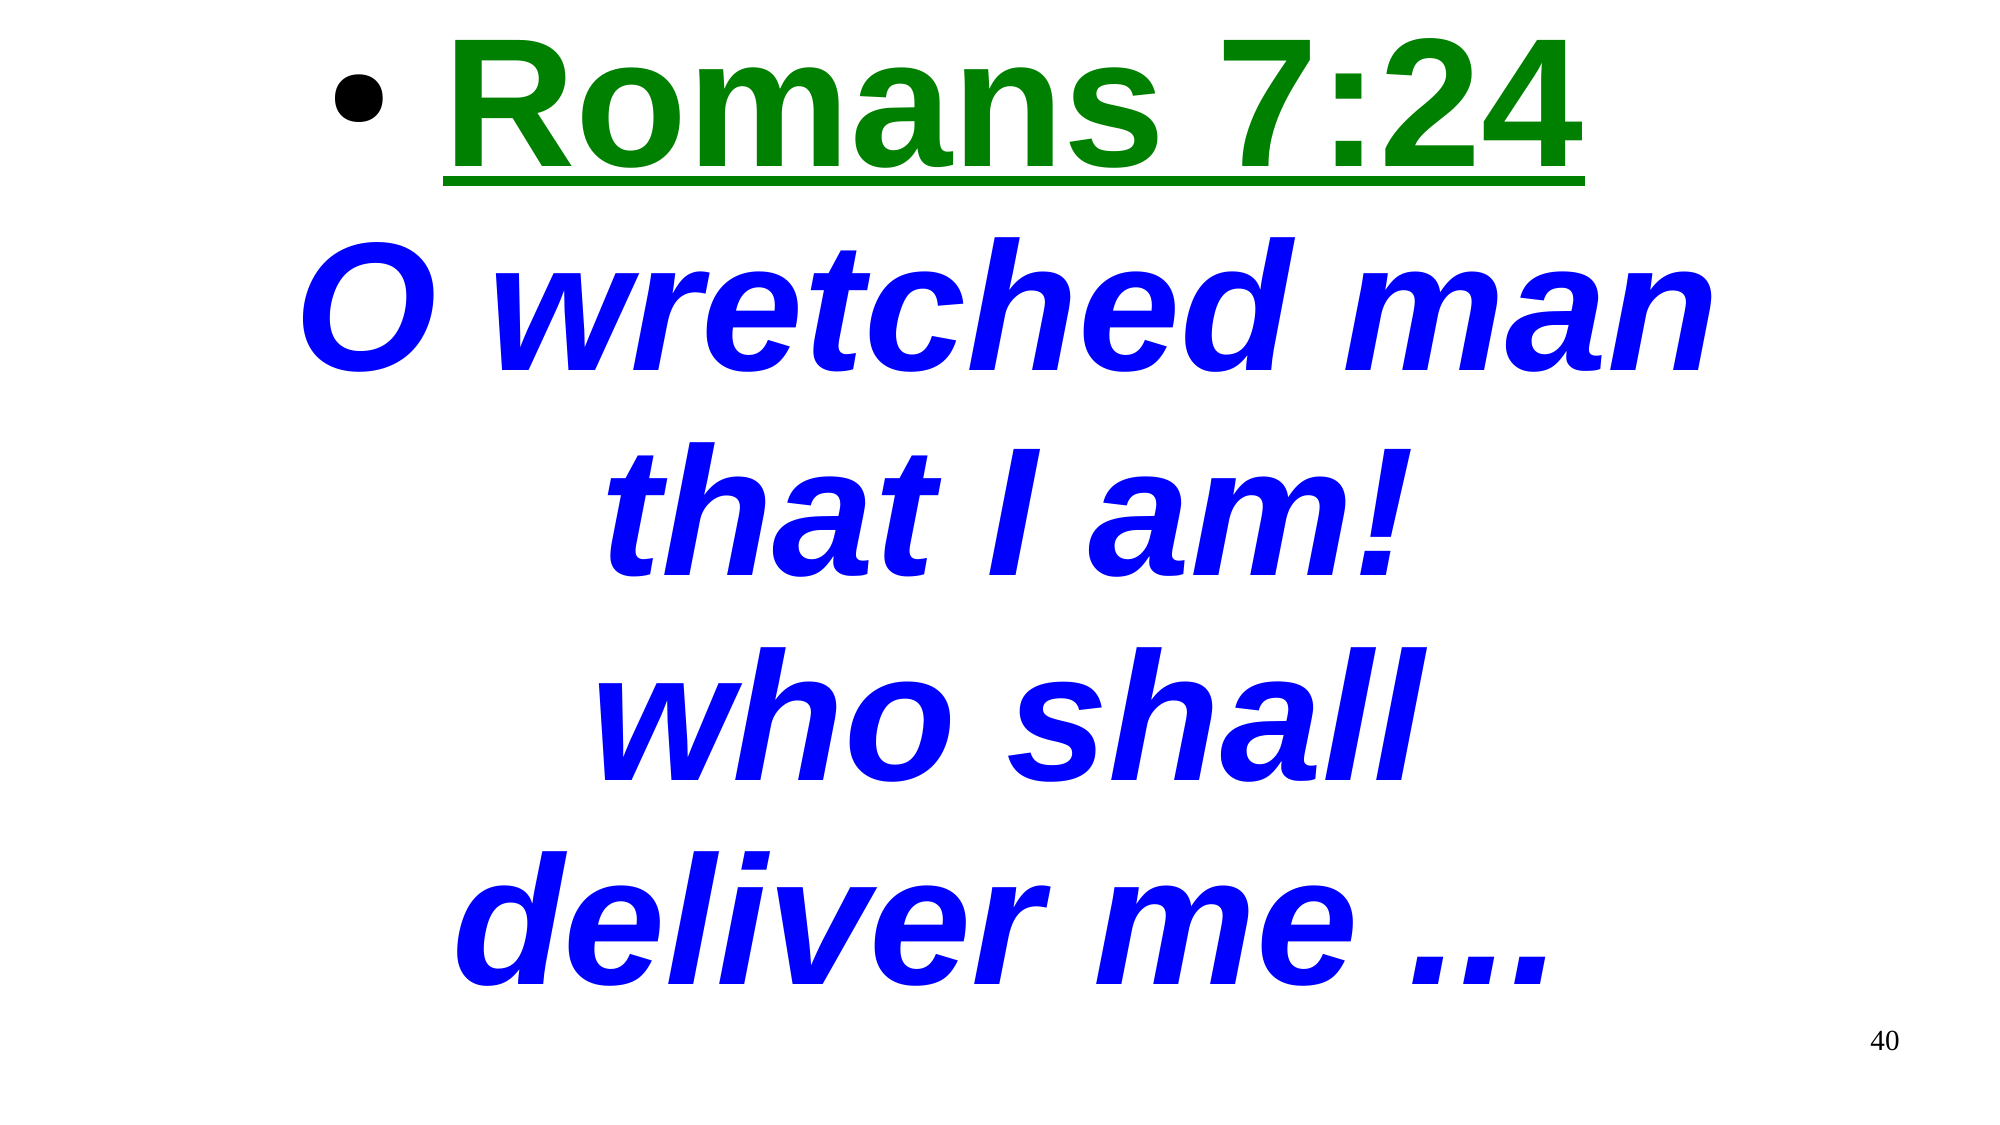

# Romans 7:24  O wretched man that I am! who shall deliver me ...
40